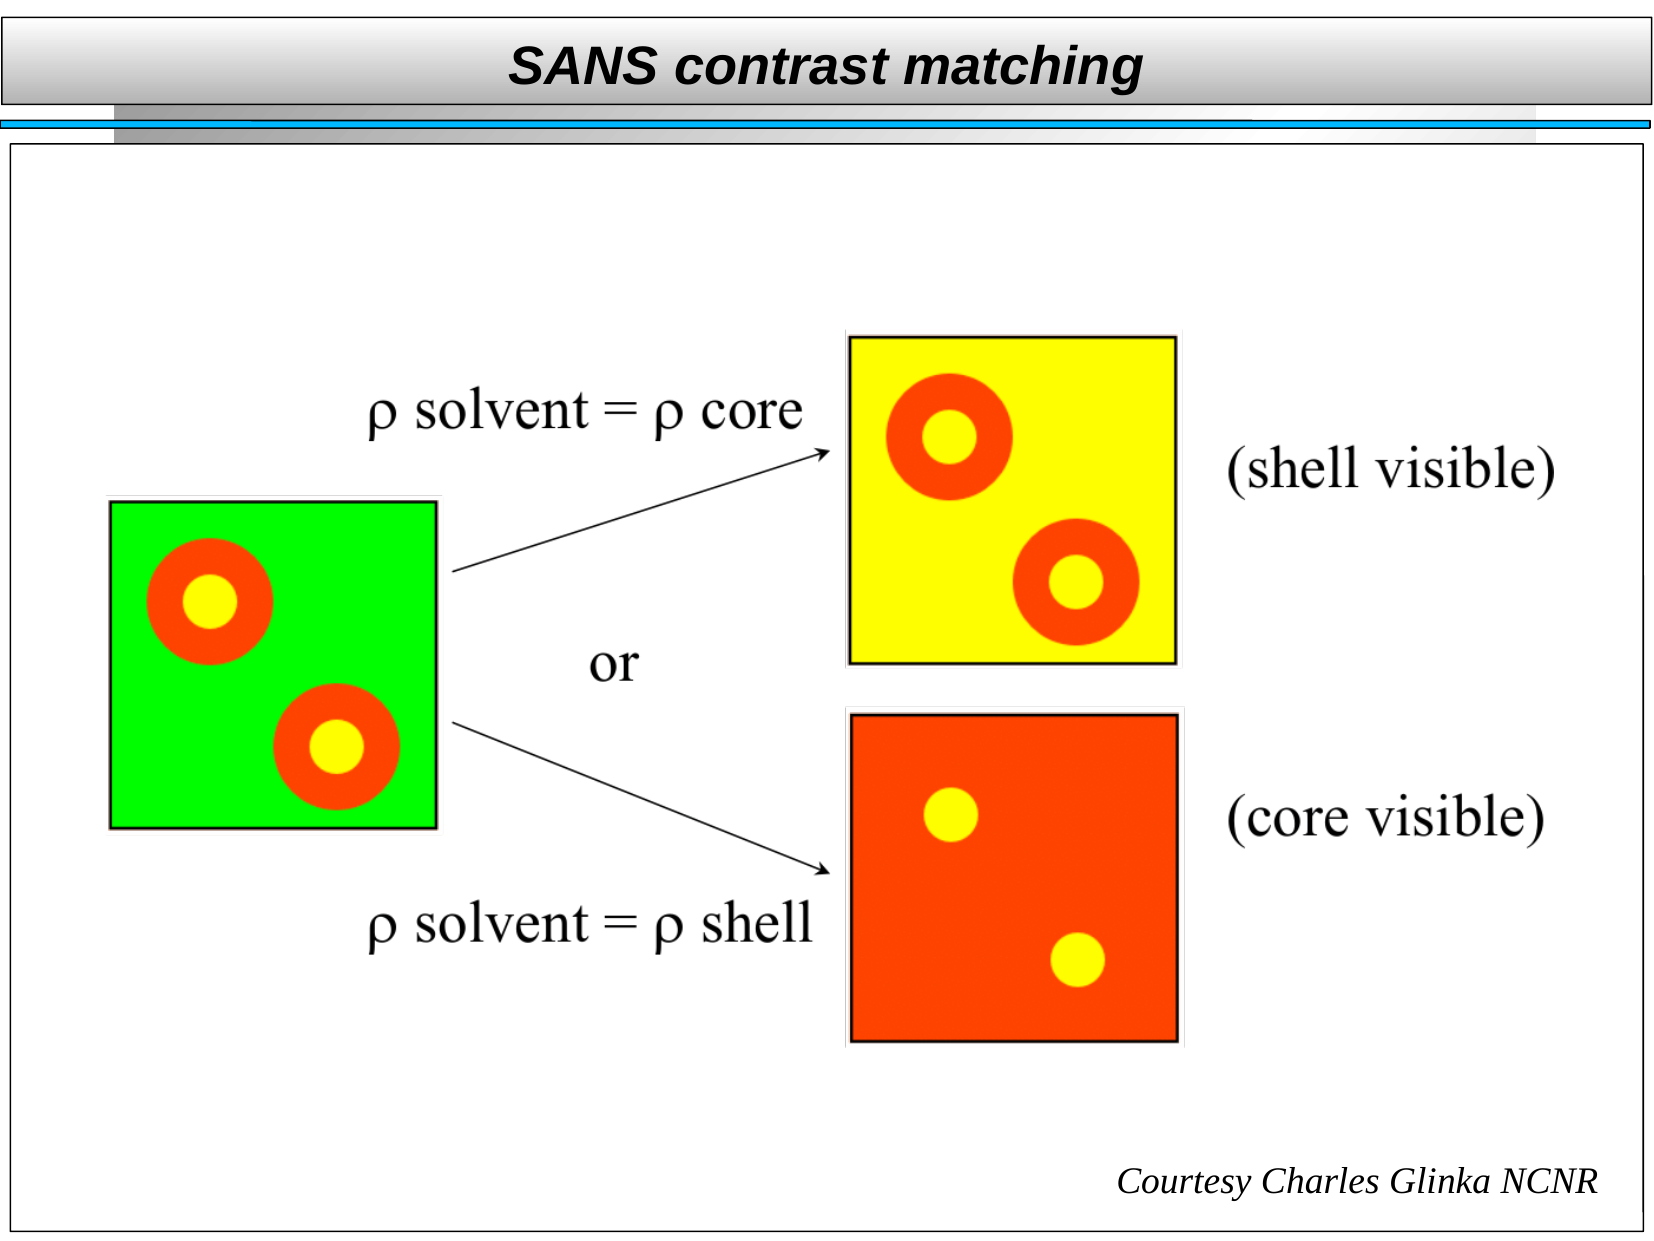

SANS contrast matching
Courtesy Charles Glinka NCNR